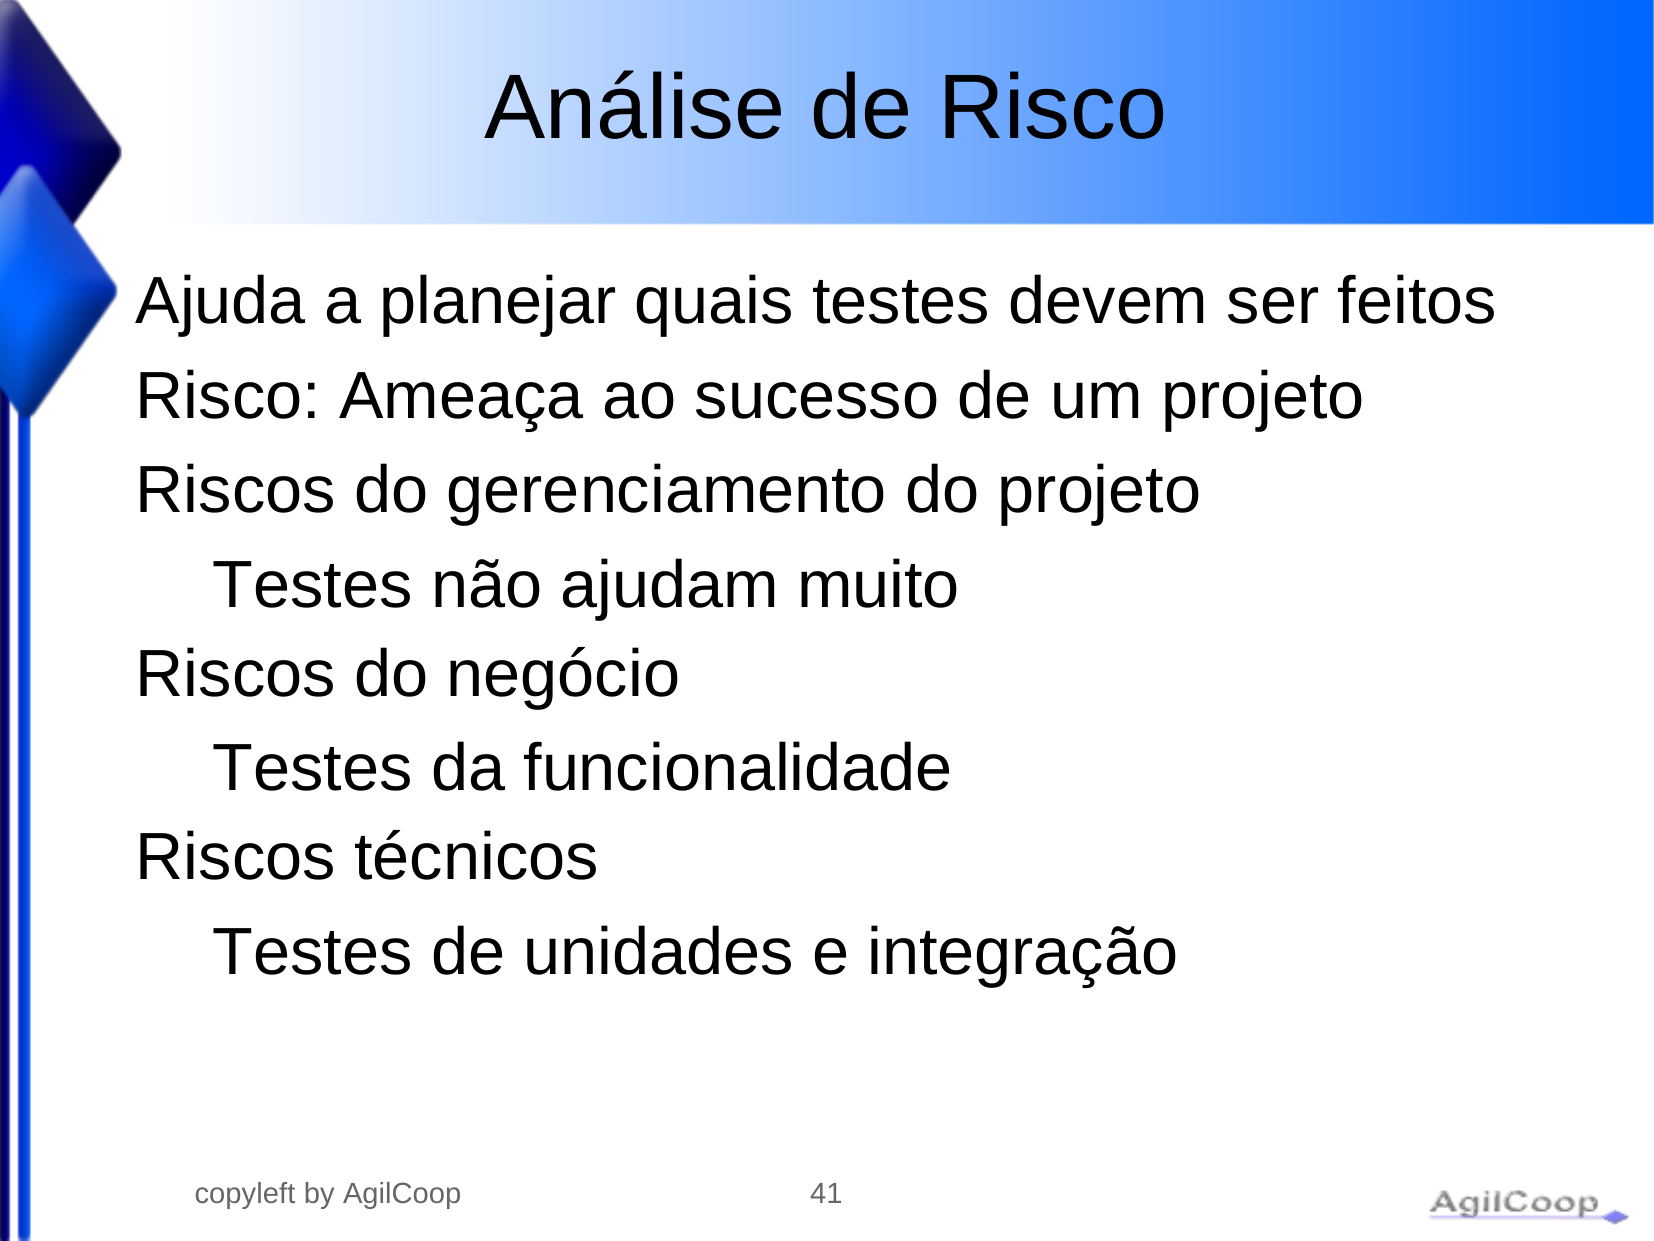

# Análise de Risco
Ajuda a planejar quais testes devem ser feitos
Risco: Ameaça ao sucesso de um projeto
Riscos do gerenciamento do projeto
Testes não ajudam muito
Riscos do negócio
Testes da funcionalidade
Riscos técnicos
Testes de unidades e integração
copyleft by AgilCoop
41